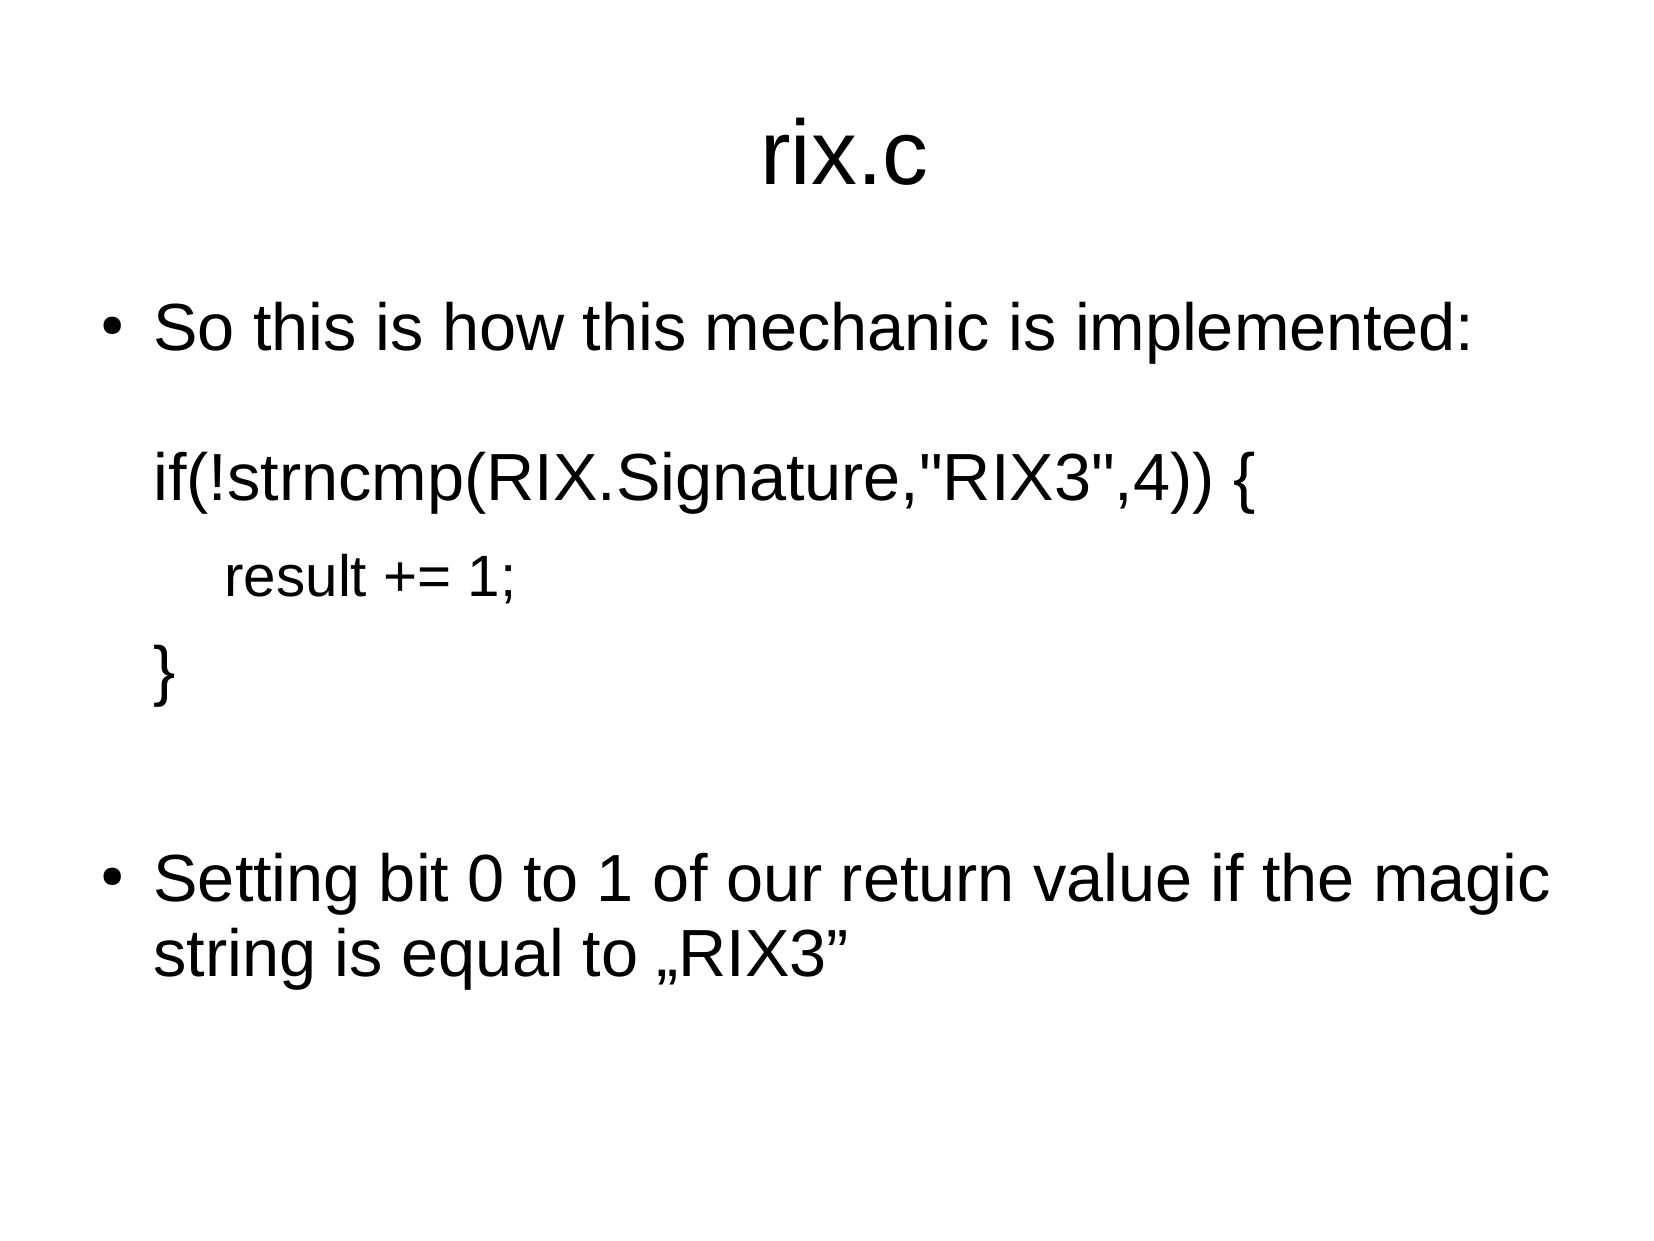

# rix.c
So this is how this mechanic is implemented:
if(!strncmp(RIX.Signature,"RIX3",4)) {
result += 1;
}
Setting bit 0 to 1 of our return value if the magic string is equal to „RIX3”